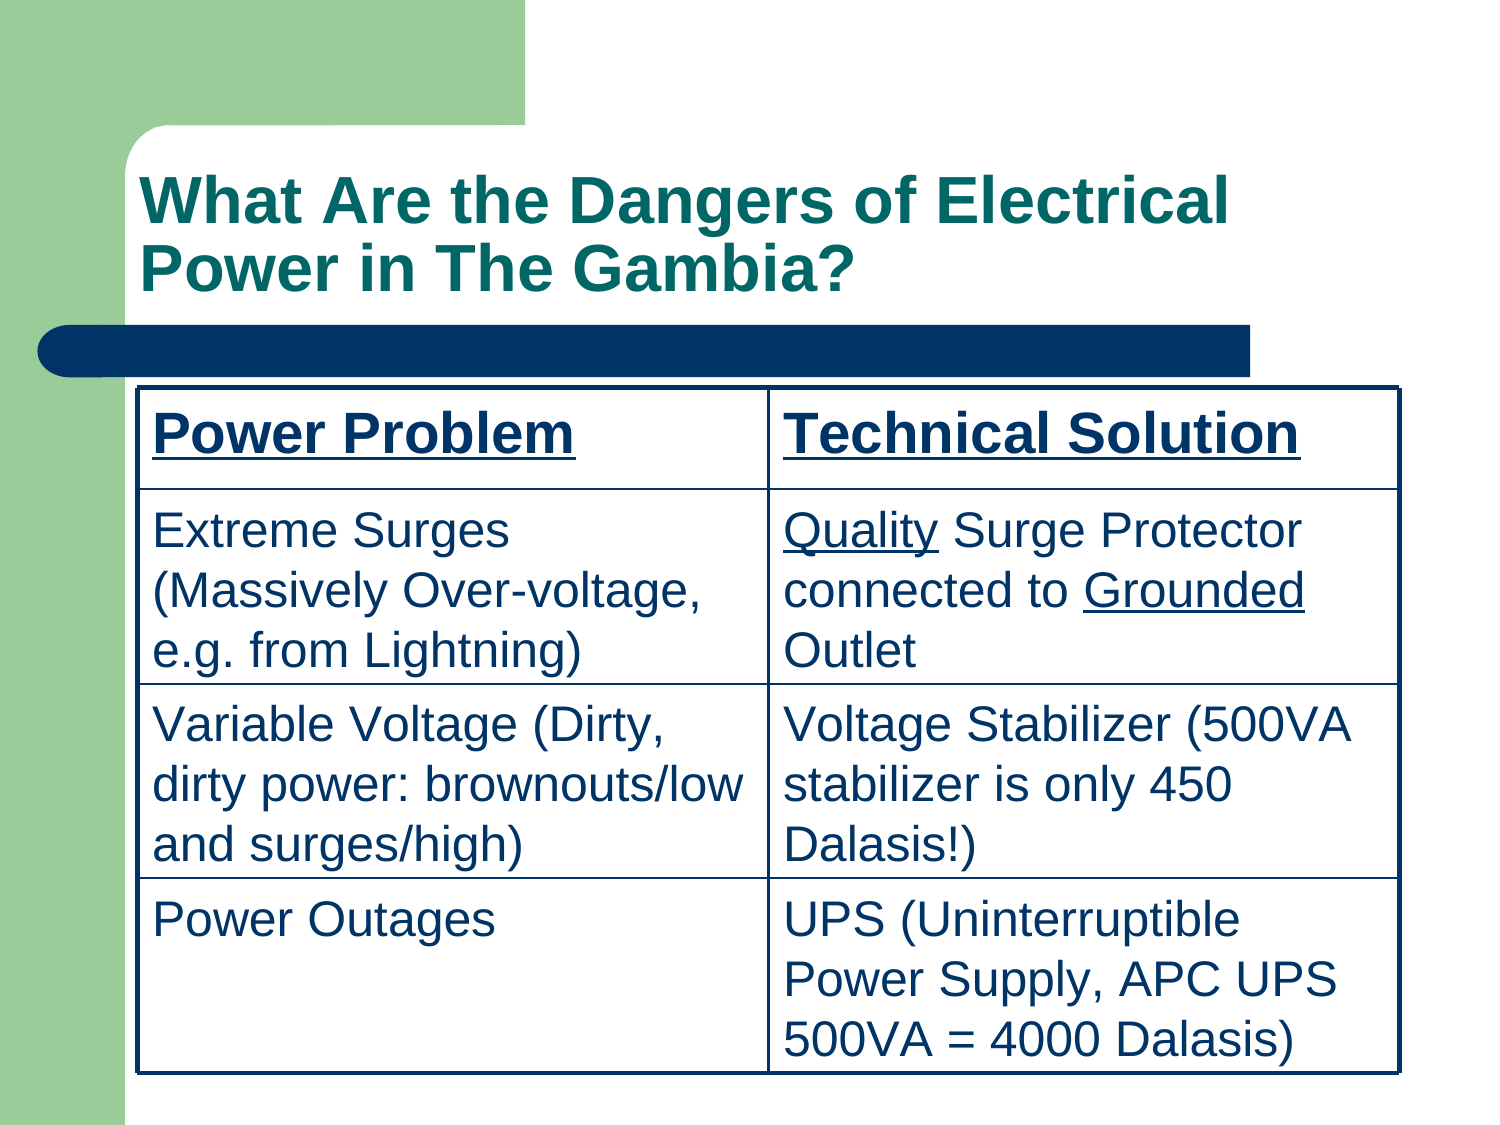

# What Are the Dangers of Electrical Power in The Gambia?
Power Problem
Technical Solution
Extreme Surges (Massively Over-voltage, e.g. from Lightning)
Quality Surge Protector connected to Grounded Outlet
Variable Voltage (Dirty, dirty power: brownouts/low and surges/high)
Voltage Stabilizer (500VA stabilizer is only 450 Dalasis!)
Power Outages
UPS (Uninterruptible Power Supply, APC UPS 500VA = 4000 Dalasis)